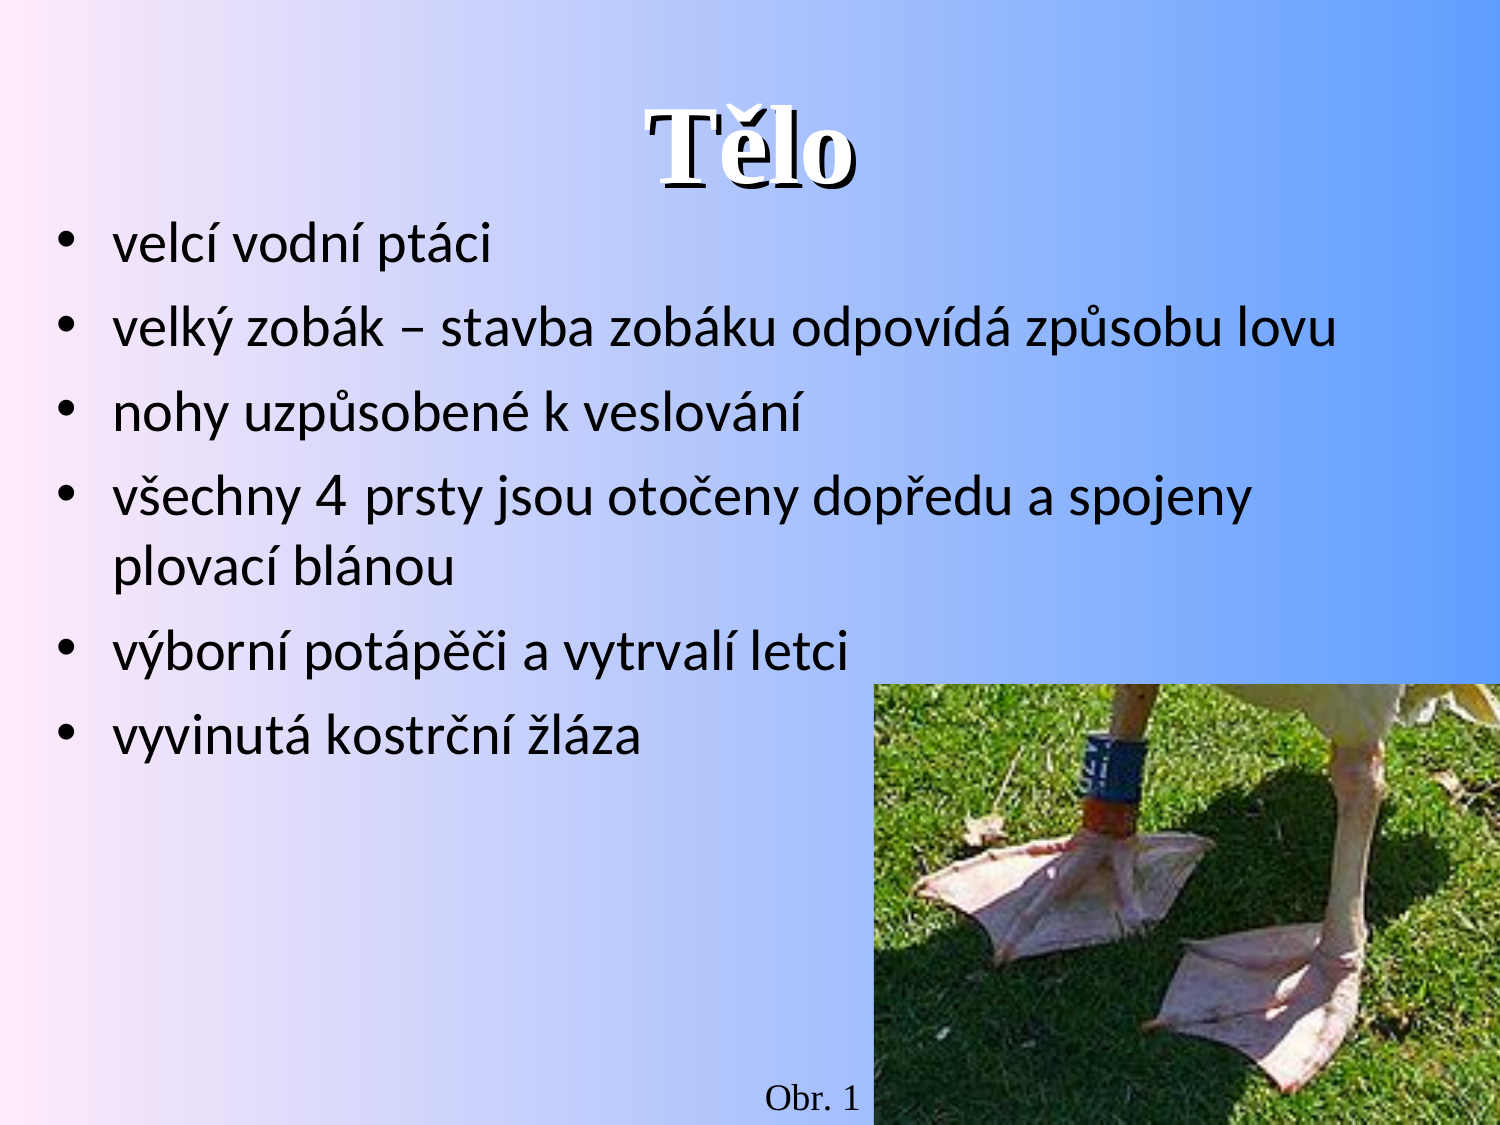

# Tělo
velcí vodní ptáci
velký zobák – stavba zobáku odpovídá způsobu lovu
nohy uzpůsobené k veslování
všechny 4 prsty jsou otočeny dopředu a spojeny plovací blánou
výborní potápěči a vytrvalí letci
vyvinutá kostrční žláza
Obr. 1